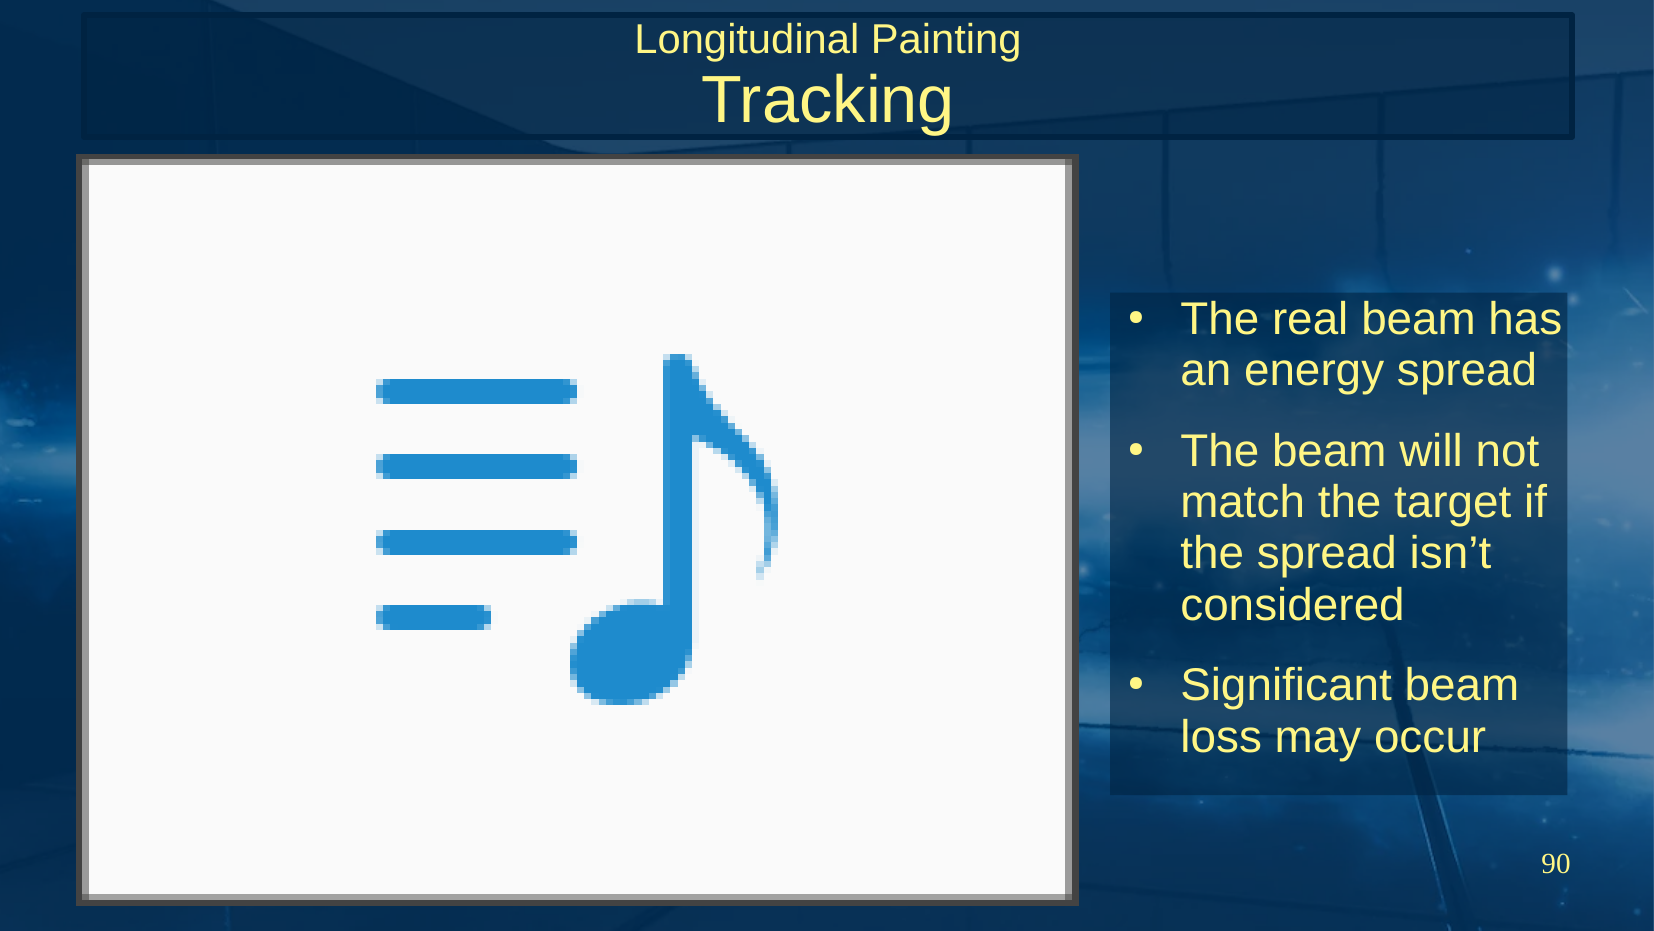

Longitudinal Painting
Tracking
# The real beam has an energy spread
The beam will not match the target if the spread isn’t considered
Significant beam loss may occur
90